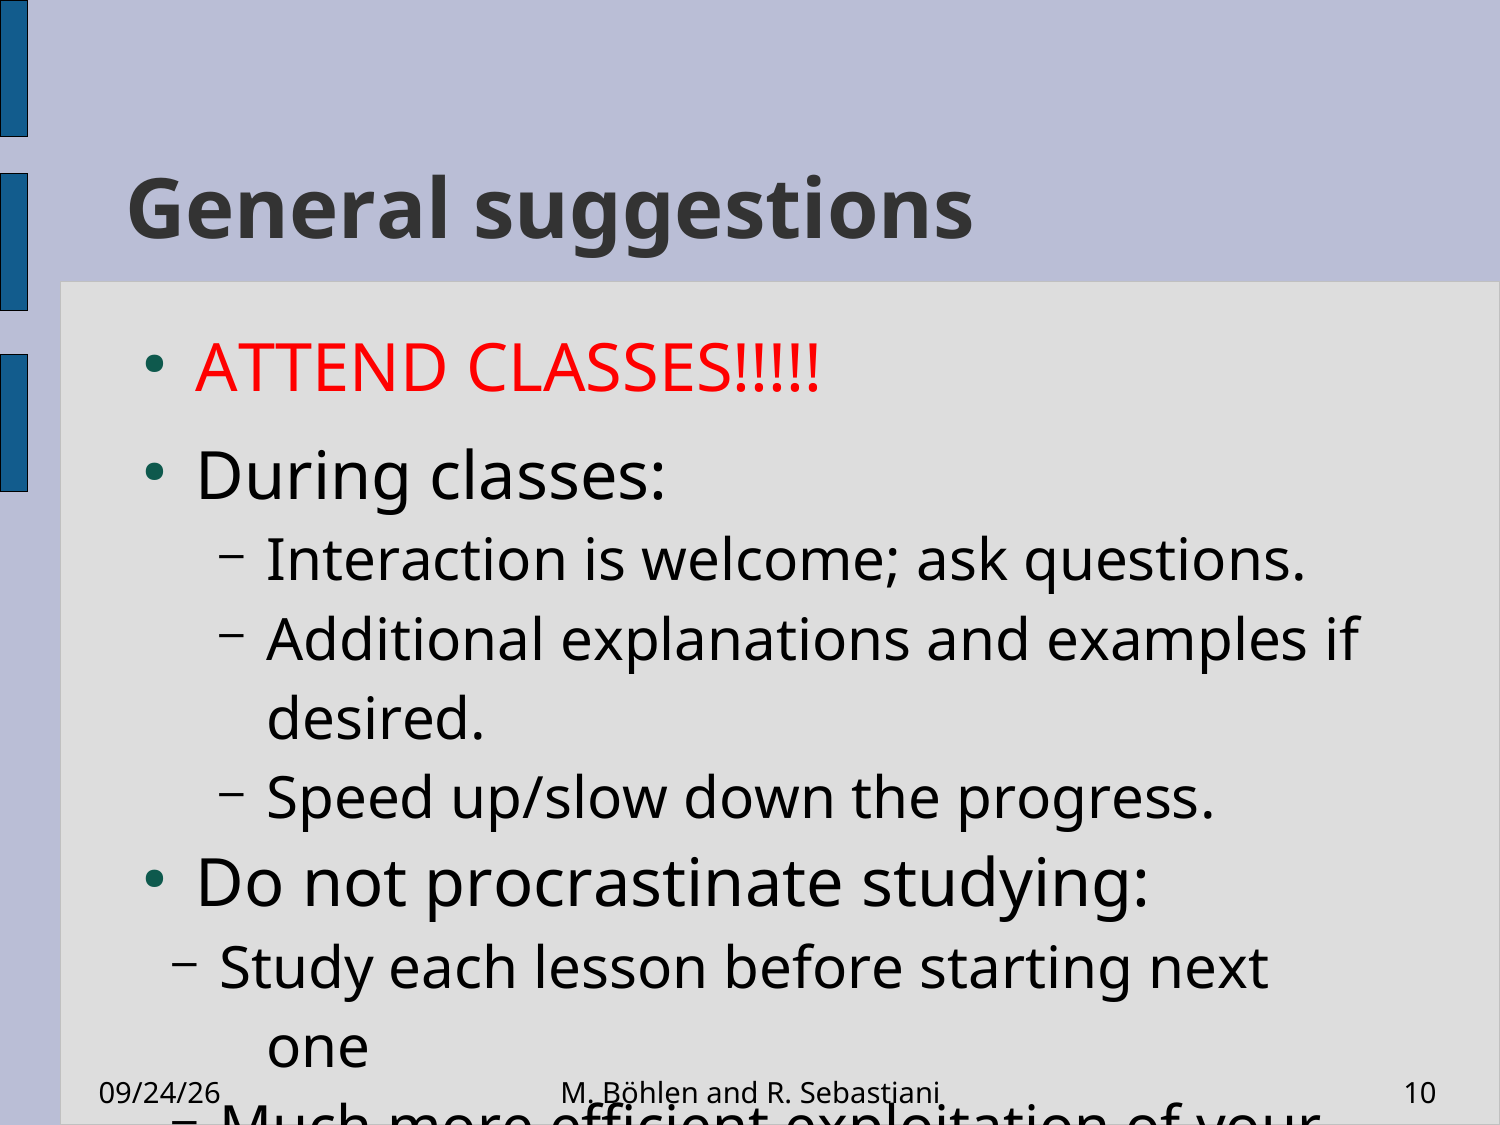

# General suggestions
ATTEND CLASSES!!!!!
During classes:
Interaction is welcome; ask questions.
Additional explanations and examples if desired.
Speed up/slow down the progress.
Do not procrastinate studying:
Study each lesson before starting next one
Much more efficient exploitation of your efforts!!!
M. Böhlen and R. Sebastiani
10